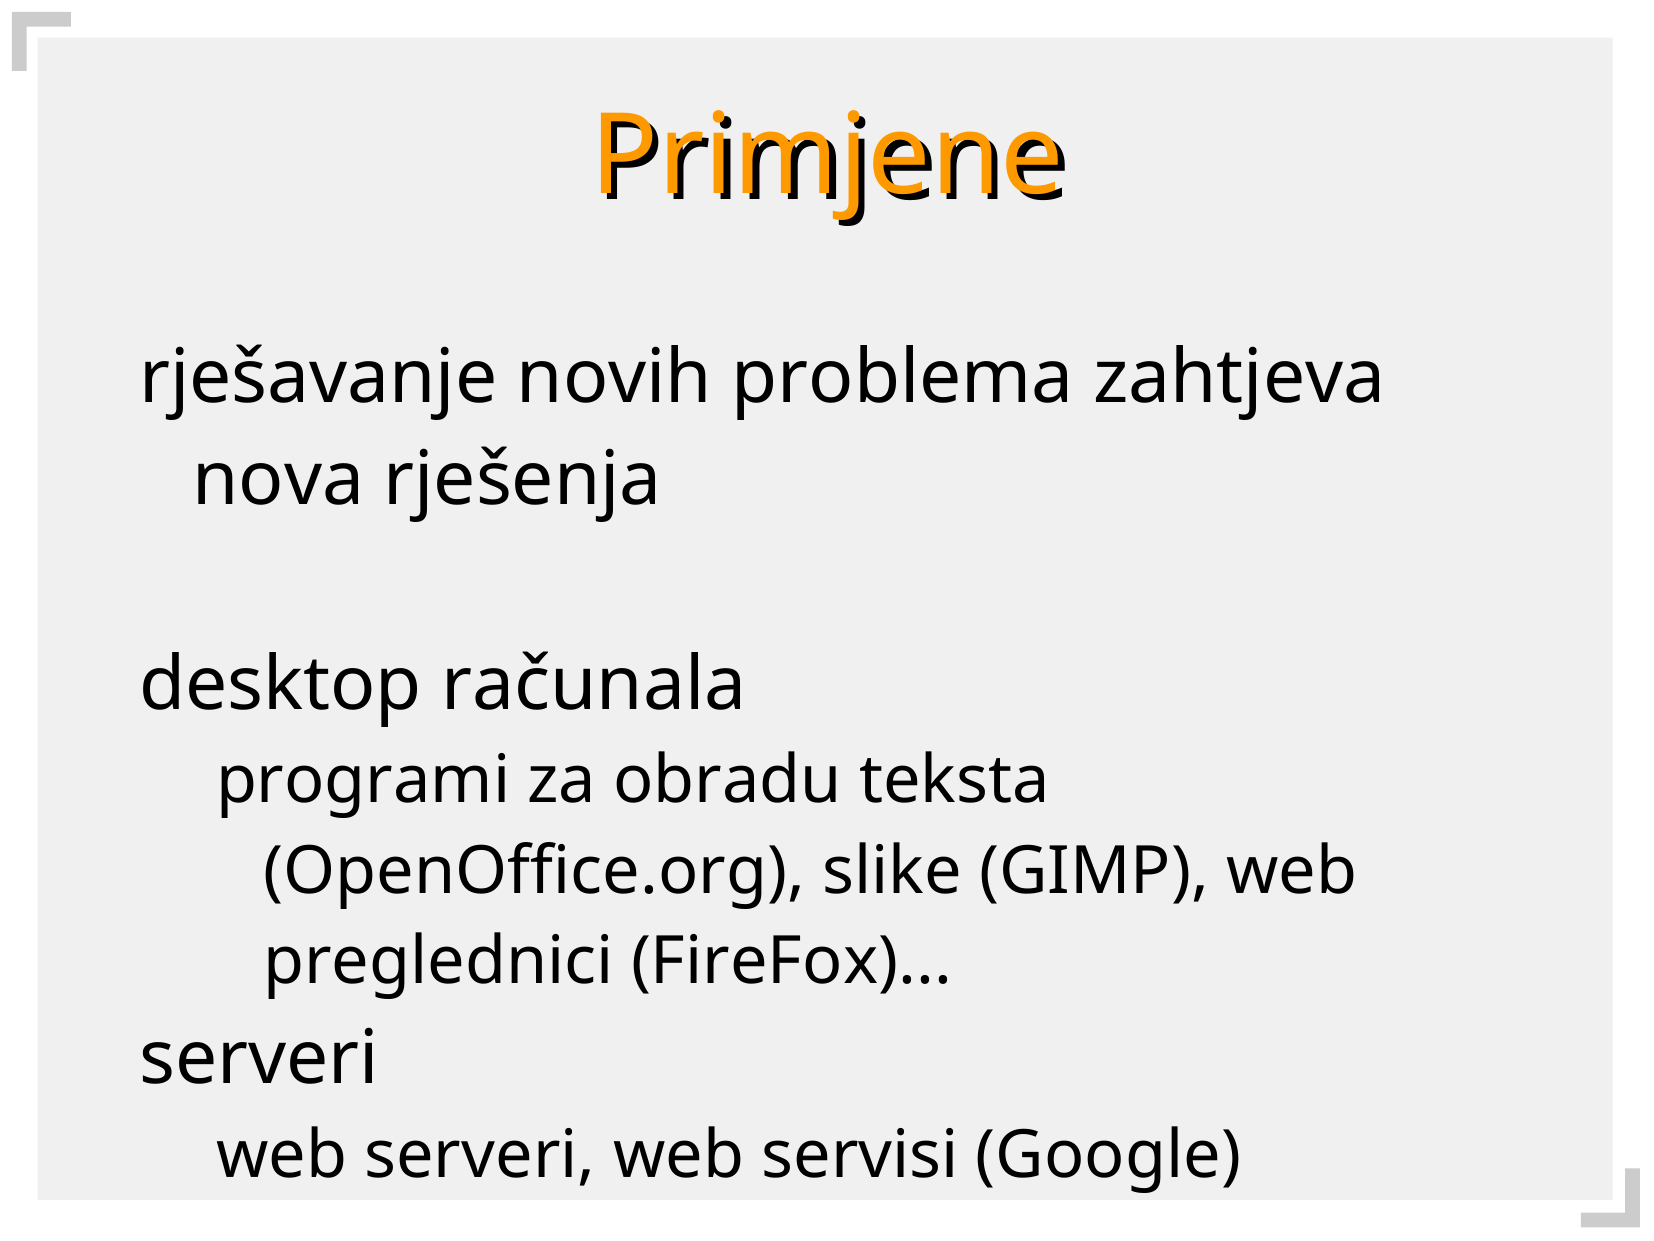

# Primjene
rješavanje novih problema zahtjeva nova rješenja
desktop računala
programi za obradu teksta (OpenOffice.org), slike (GIMP), web preglednici (FireFox)...
serveri
web serveri, web servisi (Google)